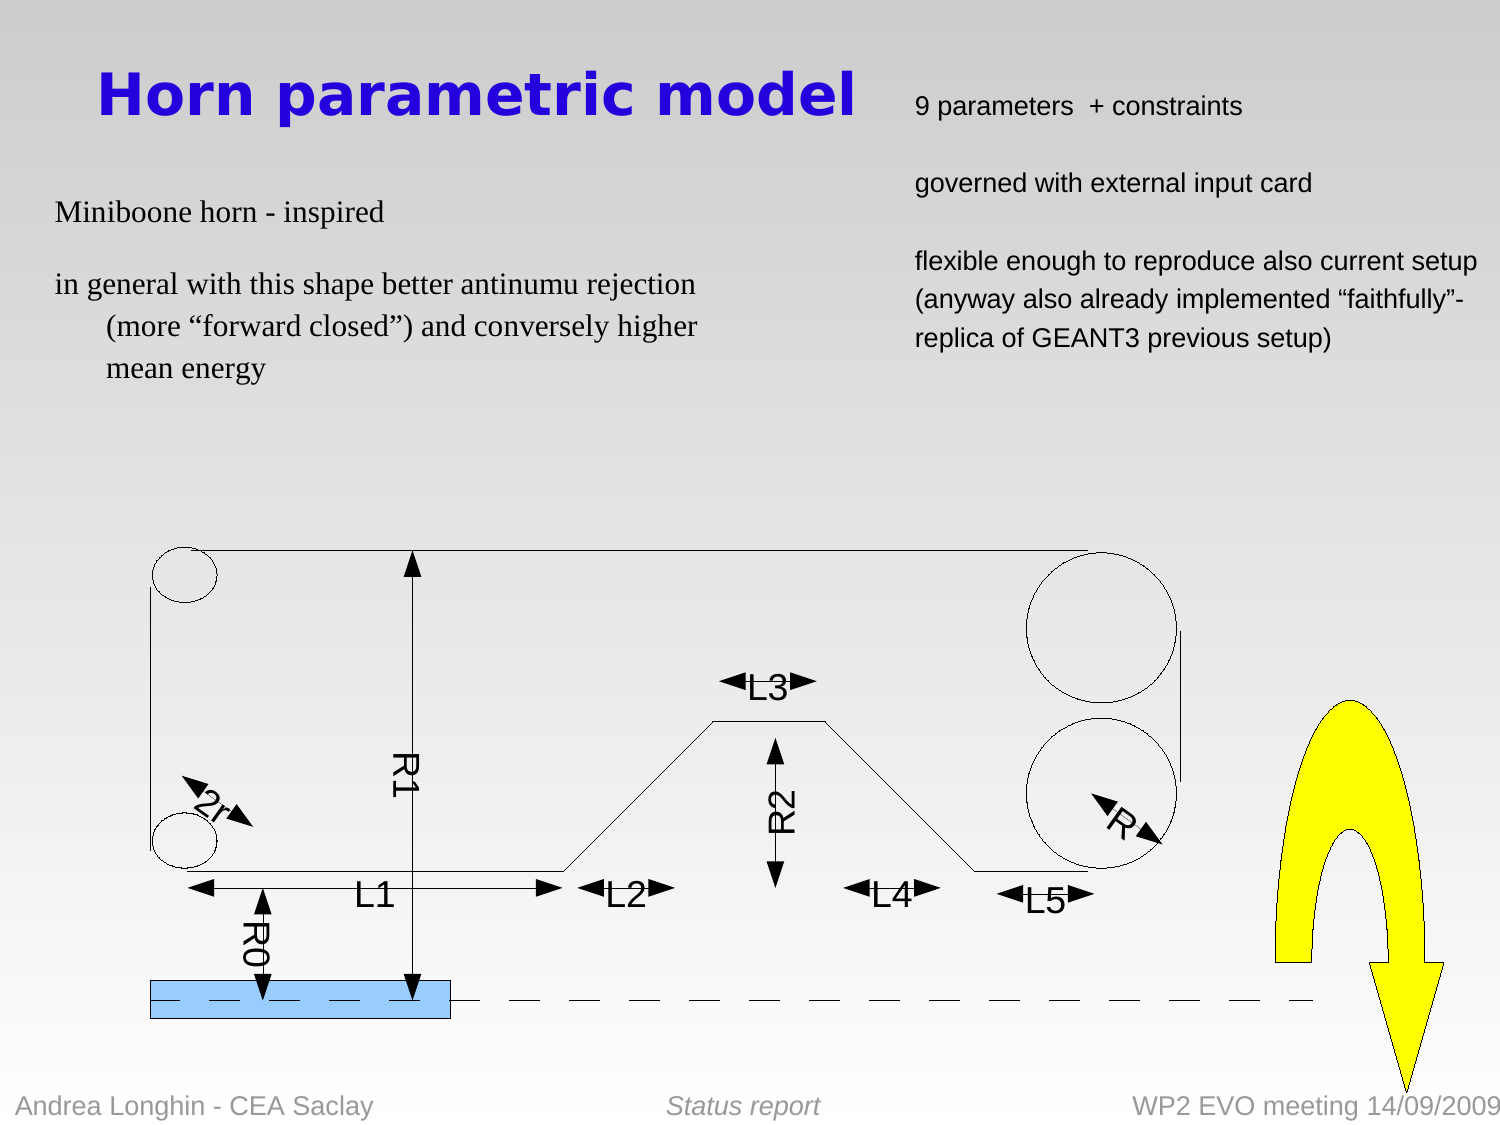

# Horn parametric model
9 parameters + constraints
governed with external input card
flexible enough to reproduce also current setup (anyway also already implemented “faithfully”- replica of GEANT3 previous setup)
Miniboone horn - inspired
in general with this shape better antinumu rejection (more “forward closed”) and conversely higher mean energy
R1
L3
R2
2r
R
L1
R0
L2
L4
L5